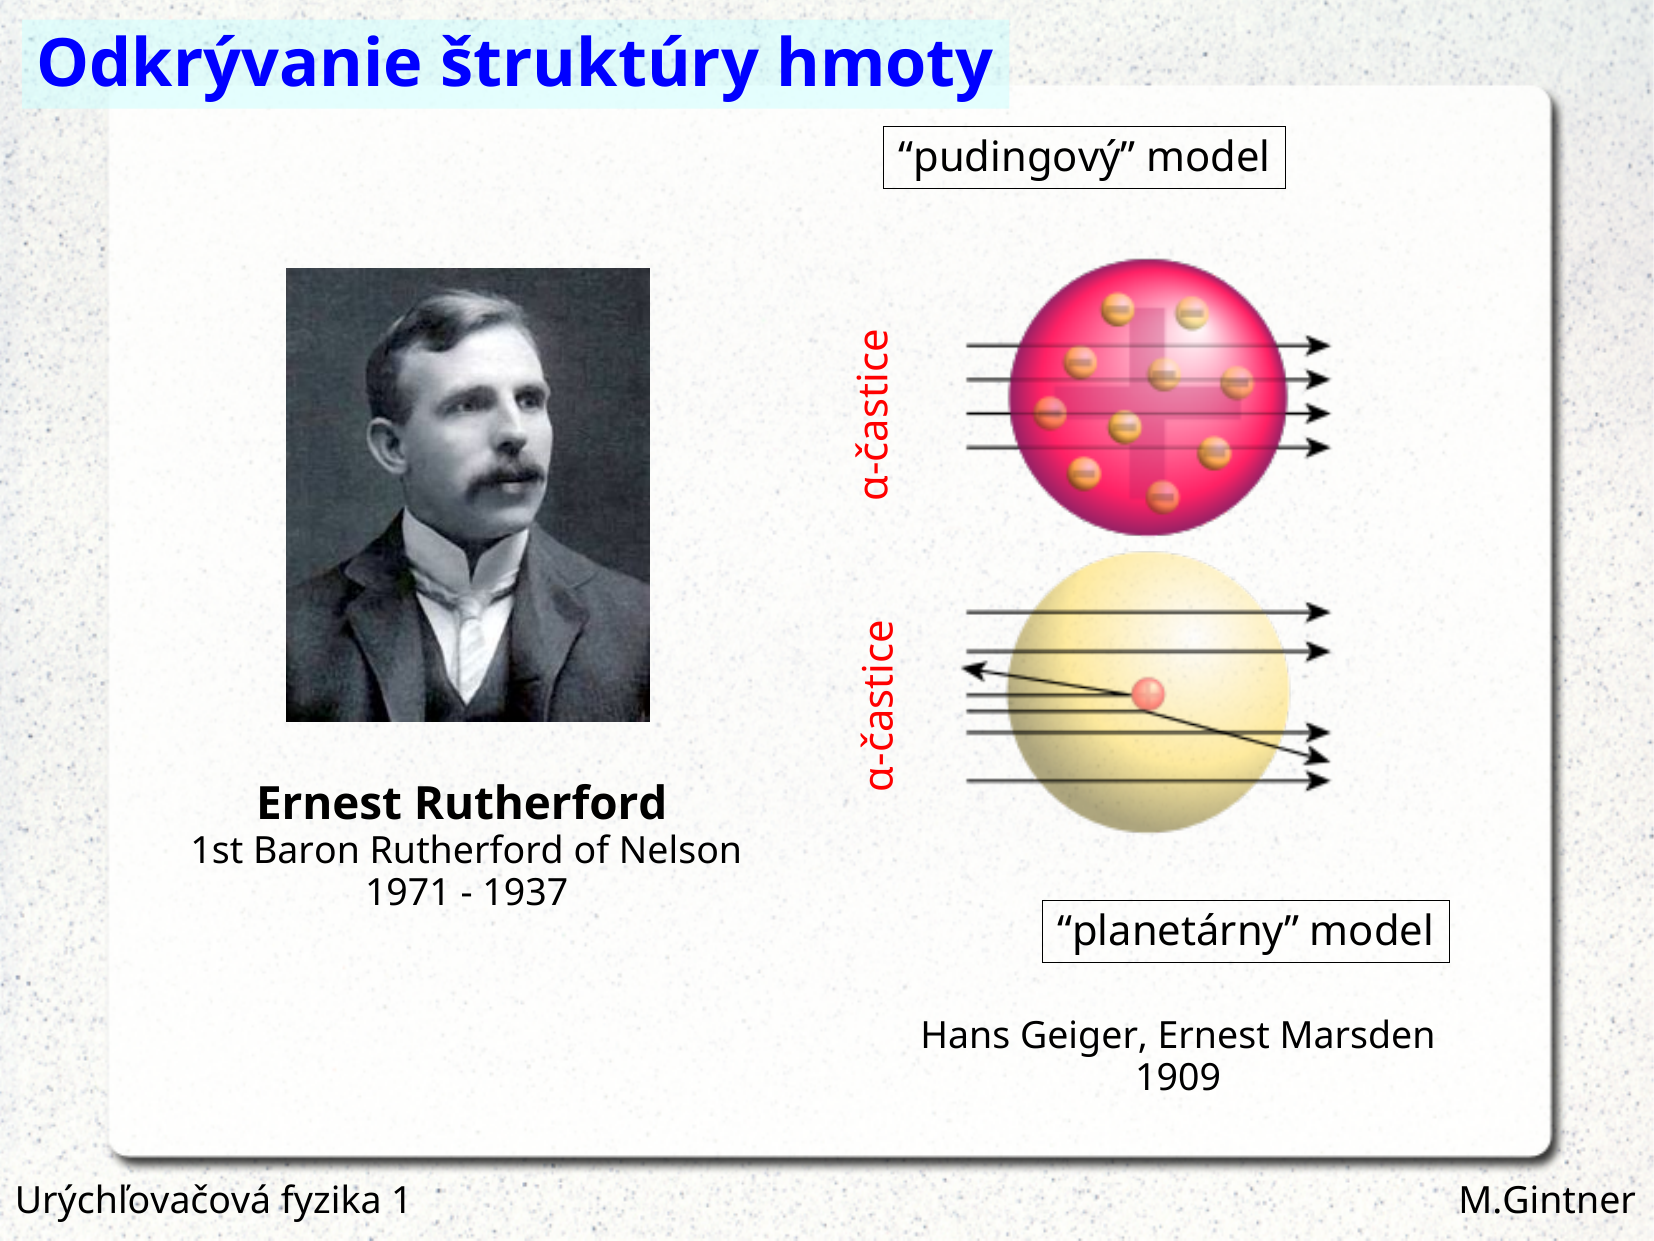

Odkrývanie štruktúry hmoty
“pudingový” model
α-častice
α-častice
“planetárny” model
Hans Geiger, Ernest Marsden
1909
Ernest Rutherford
1st Baron Rutherford of Nelson
1971 - 1937
Urýchľovačová fyzika 1
M.Gintner